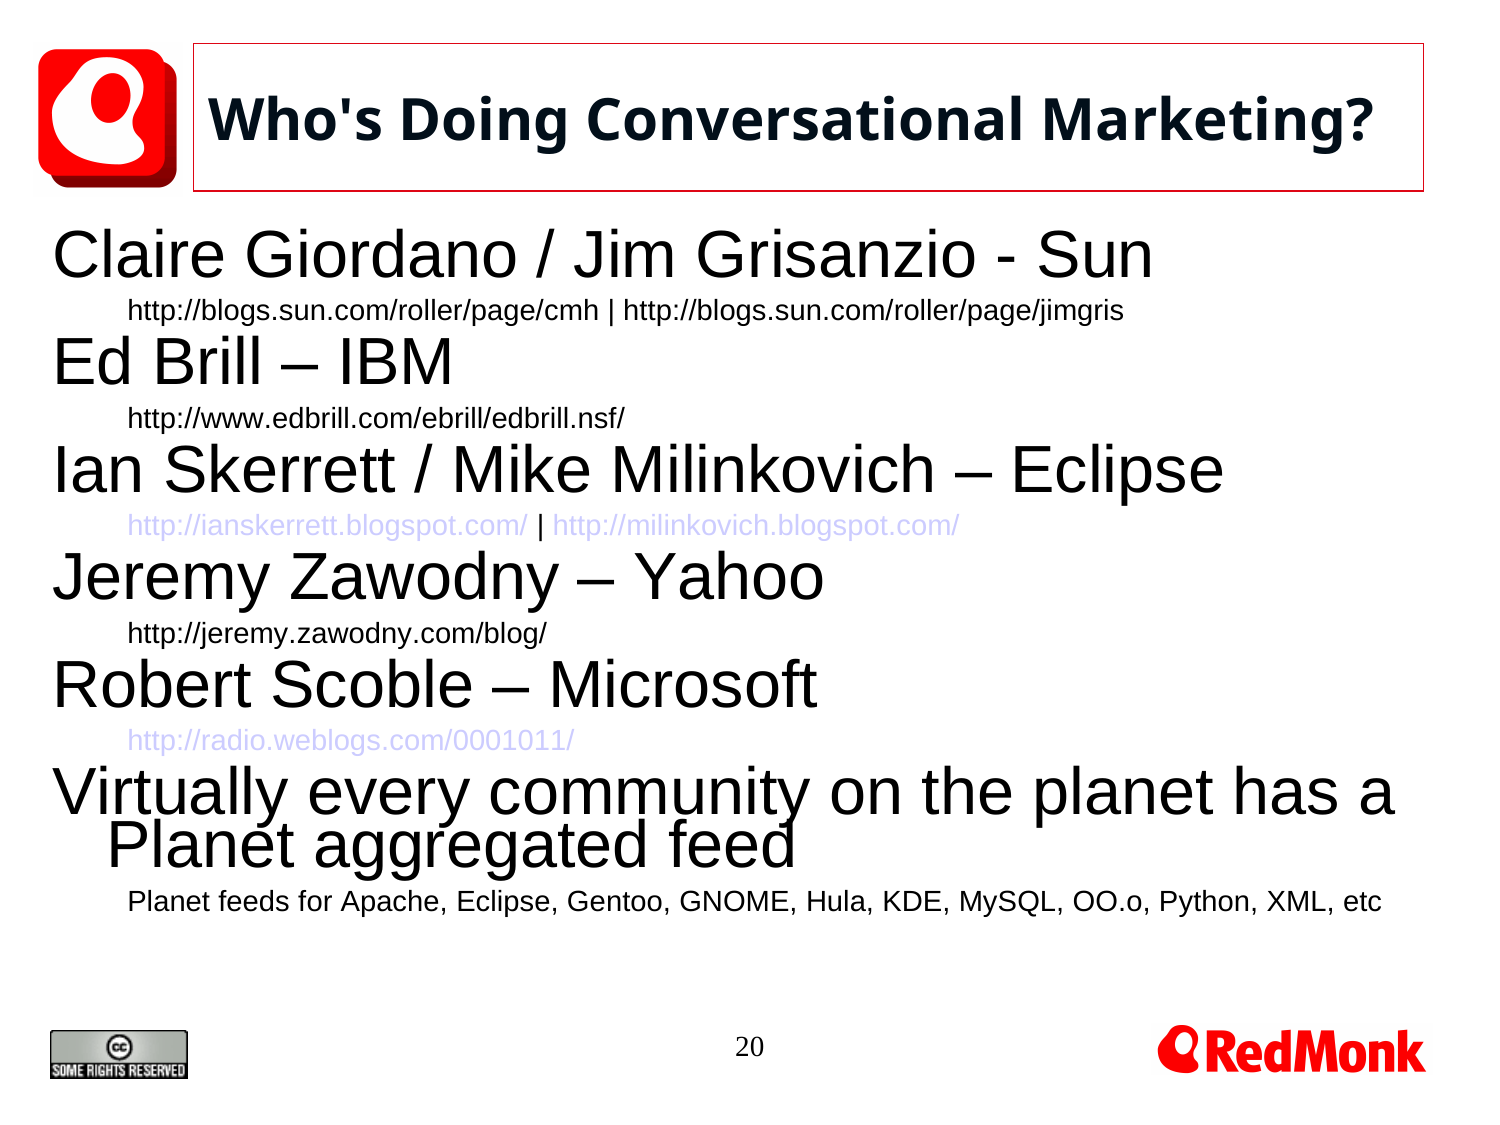

# Who's Doing Conversational Marketing?
Claire Giordano / Jim Grisanzio - Sun
http://blogs.sun.com/roller/page/cmh | http://blogs.sun.com/roller/page/jimgris
Ed Brill – IBM
http://www.edbrill.com/ebrill/edbrill.nsf/
Ian Skerrett / Mike Milinkovich – Eclipse
http://ianskerrett.blogspot.com/ | http://milinkovich.blogspot.com/
Jeremy Zawodny – Yahoo
http://jeremy.zawodny.com/blog/
Robert Scoble – Microsoft
http://radio.weblogs.com/0001011/
Virtually every community on the planet has a Planet aggregated feed
Planet feeds for Apache, Eclipse, Gentoo, GNOME, Hula, KDE, MySQL, OO.o, Python, XML, etc